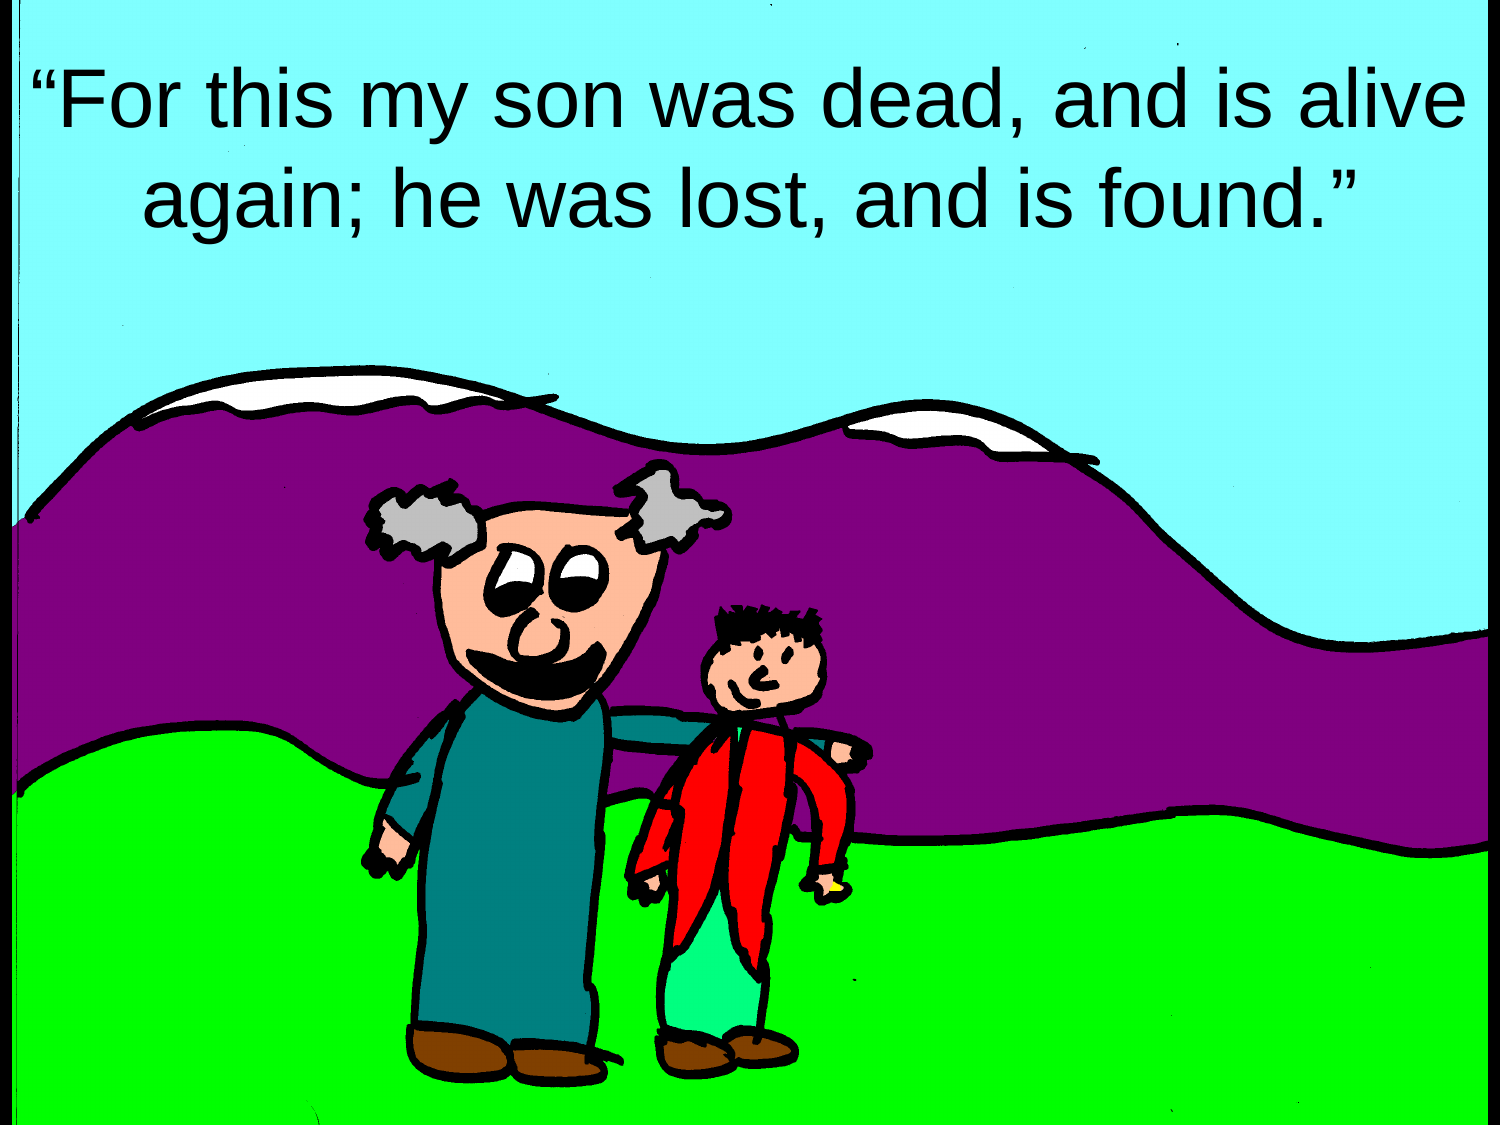

# “For this my son was dead, and is alive again; he was lost, and is found.”